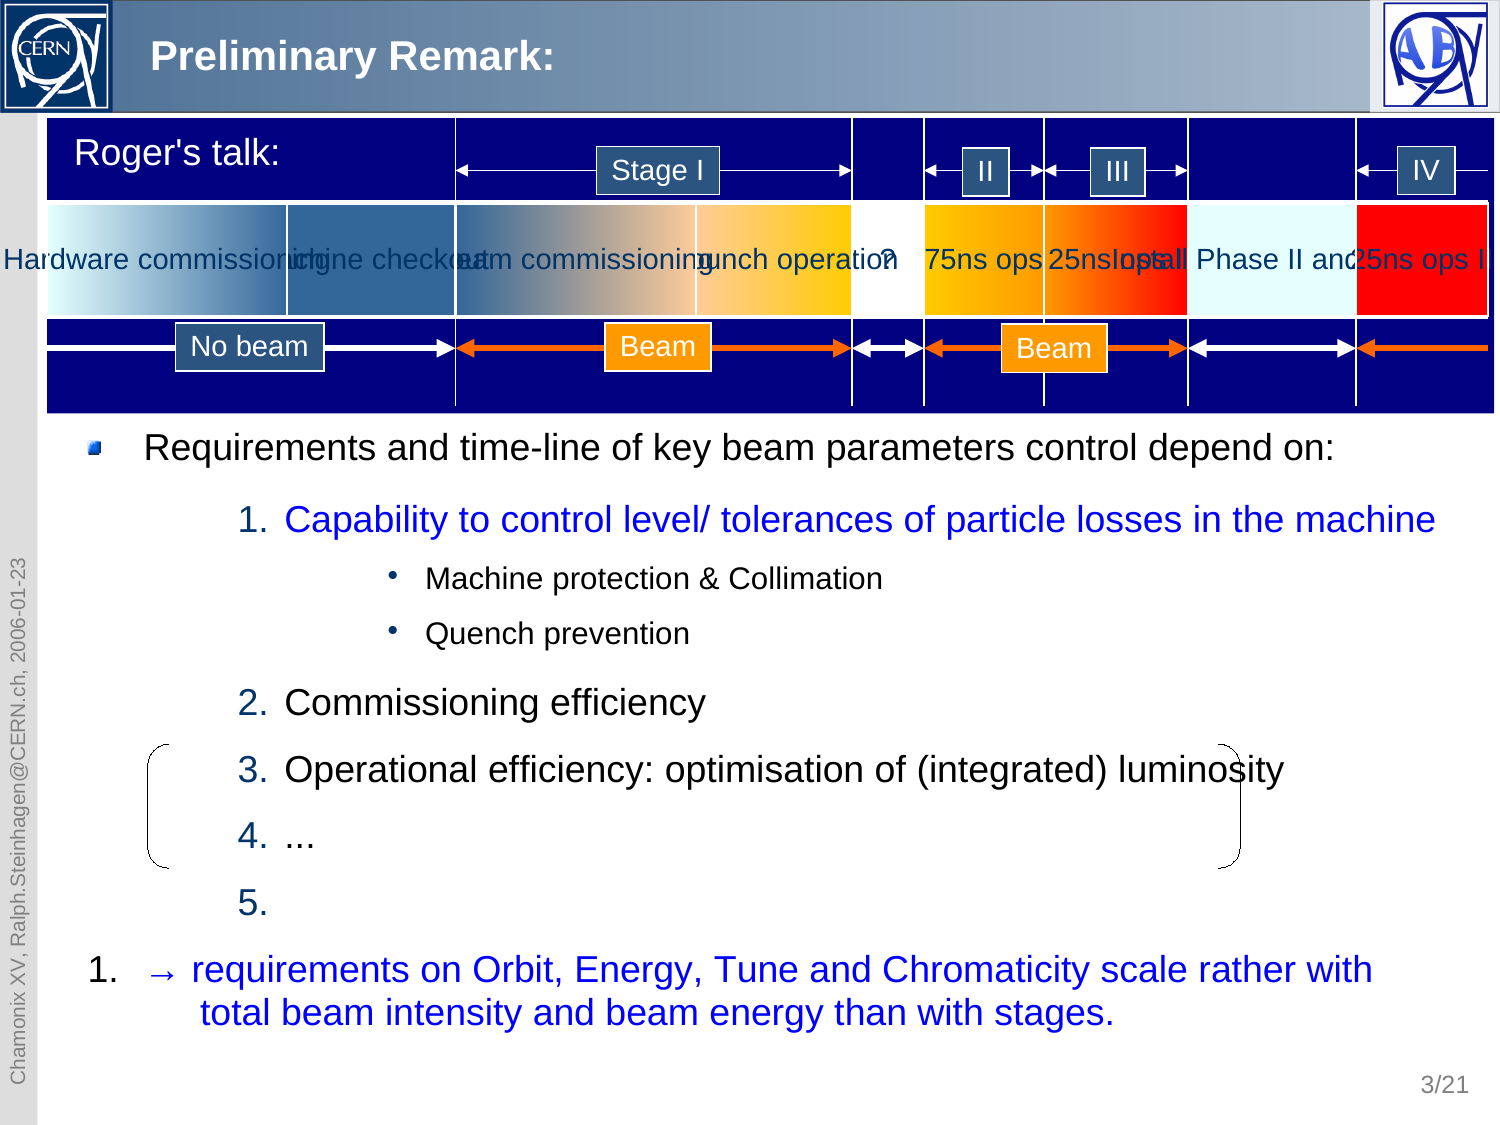

# Preliminary Remark:
Stage I
IV
II
III
Hardware commissioning
Machine checkout
Beam commissioning
43 bunch operation
?
75ns ops
25ns ops I
Install Phase II and MKB
25ns ops II
No beam
Beam
Beam
Roger's talk:
Requirements and time-line of key beam parameters control depend on:
Capability to control level/ tolerances of particle losses in the machine
Machine protection & Collimation
Quench prevention
Commissioning efficiency
Operational efficiency: optimisation of (integrated) luminosity
...
→ requirements on Orbit, Energy, Tune and Chromaticity scale rather with total beam intensity and beam energy than with stages.